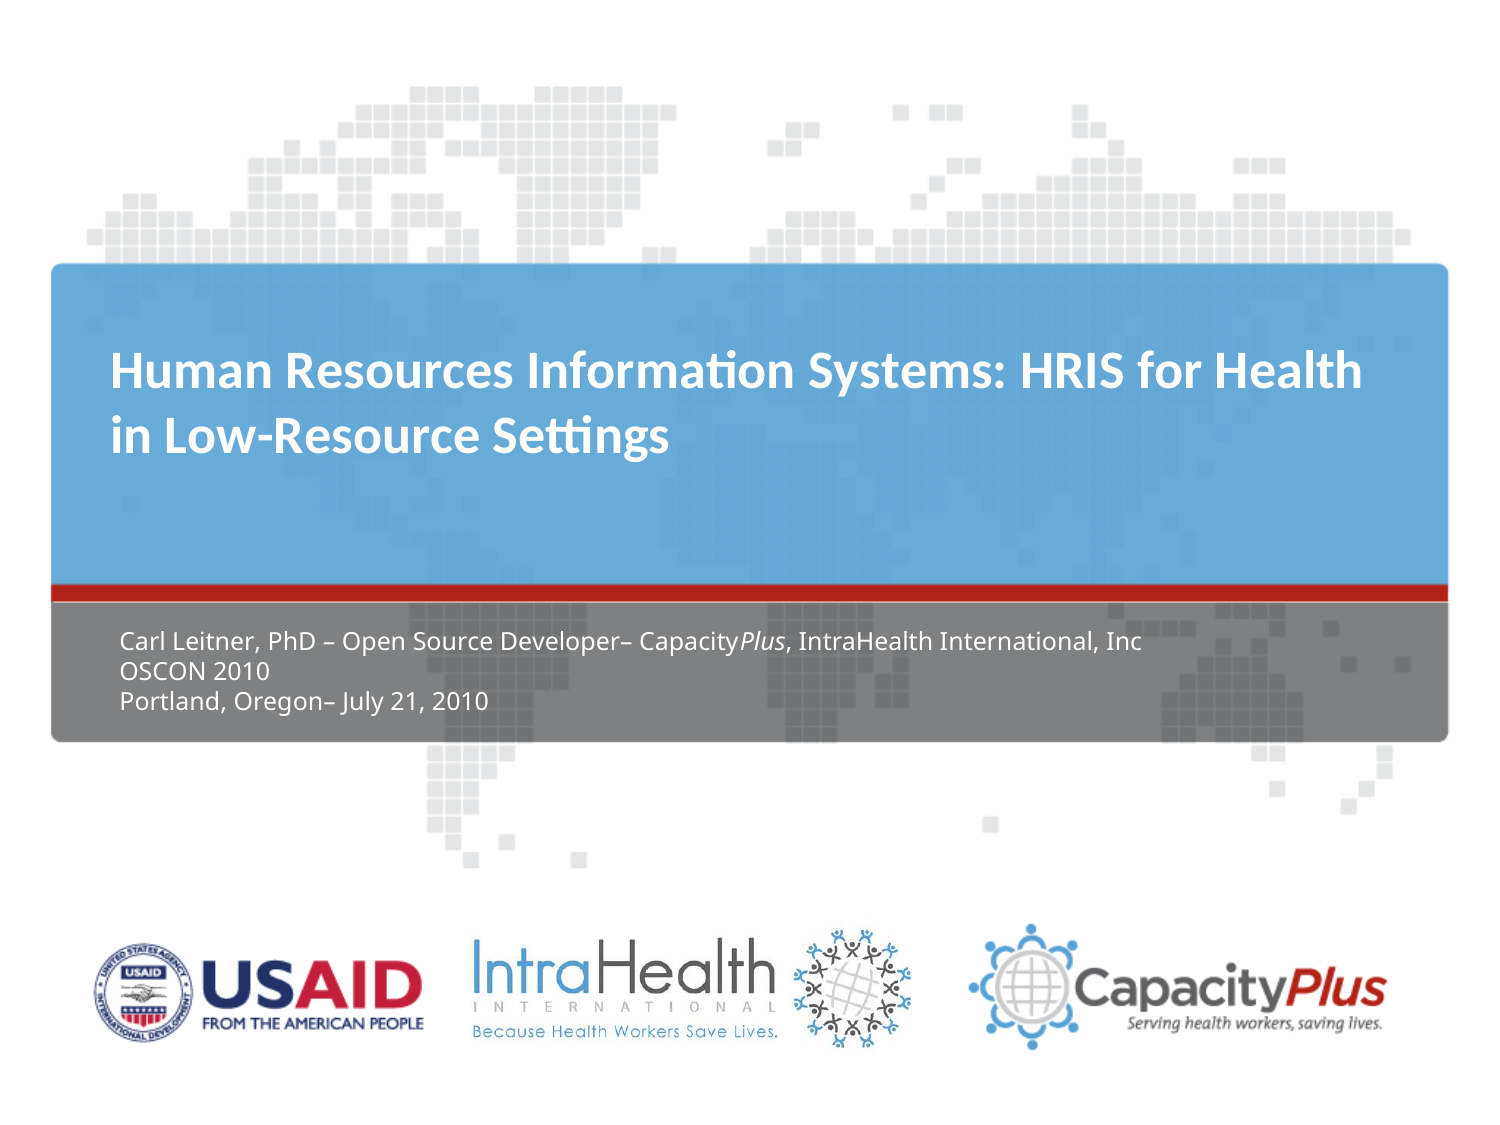

Human Resources Information Systems: HRIS for Health in Low-Resource Settings
Carl Leitner, PhD – Open Source Developer– CapacityPlus, IntraHealth International, Inc
OSCON 2010
Portland, Oregon– July 21, 2010